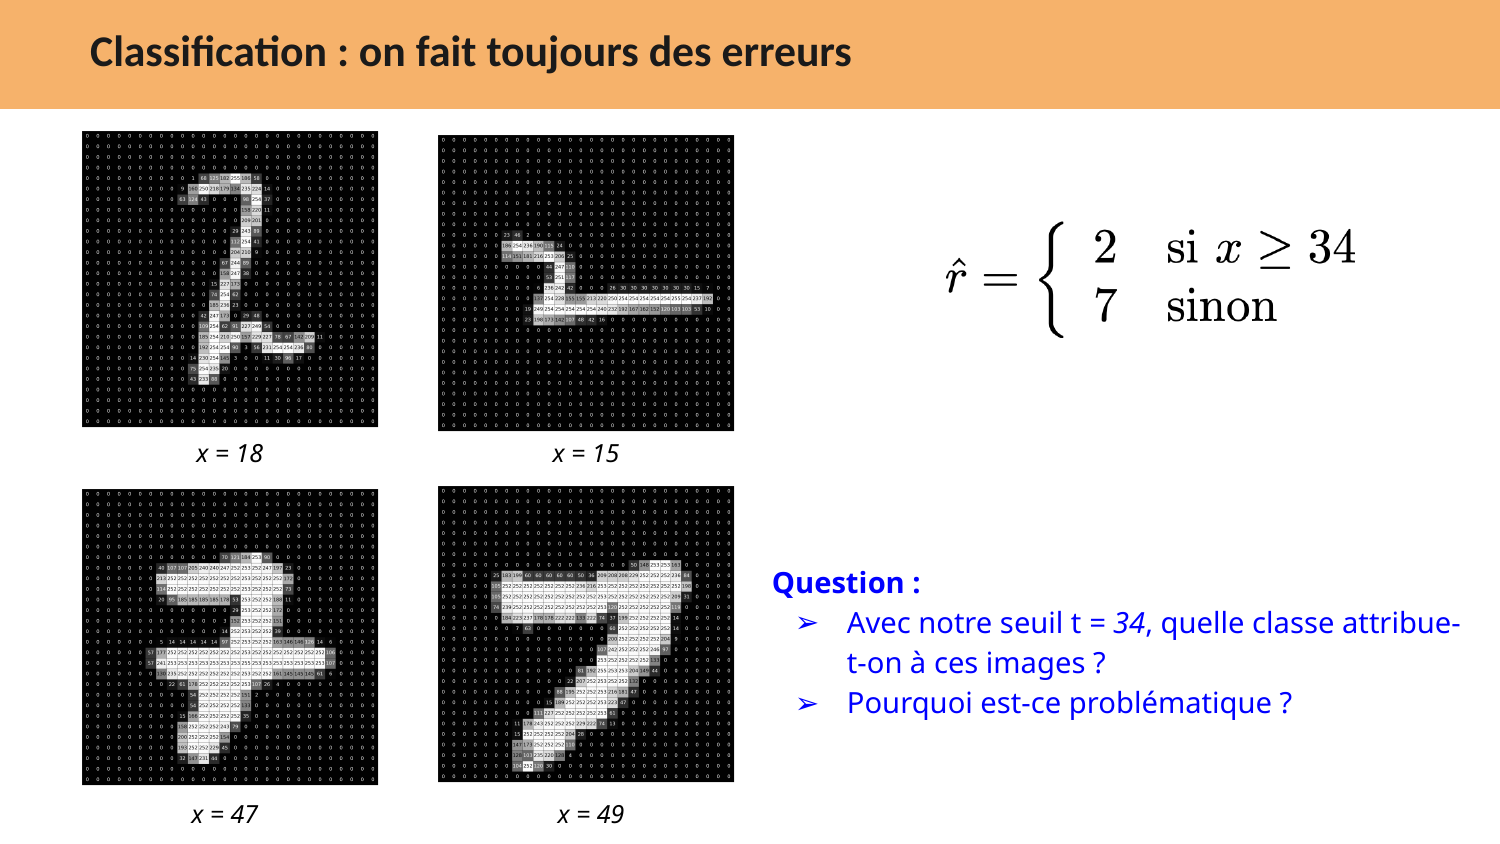

Classification : on fait toujours des erreurs
x = 18
x = 15
Question :
Avec notre seuil t = 34, quelle classe attribue-t-on à ces images ?
Pourquoi est-ce problématique ?
x = 47
x = 49